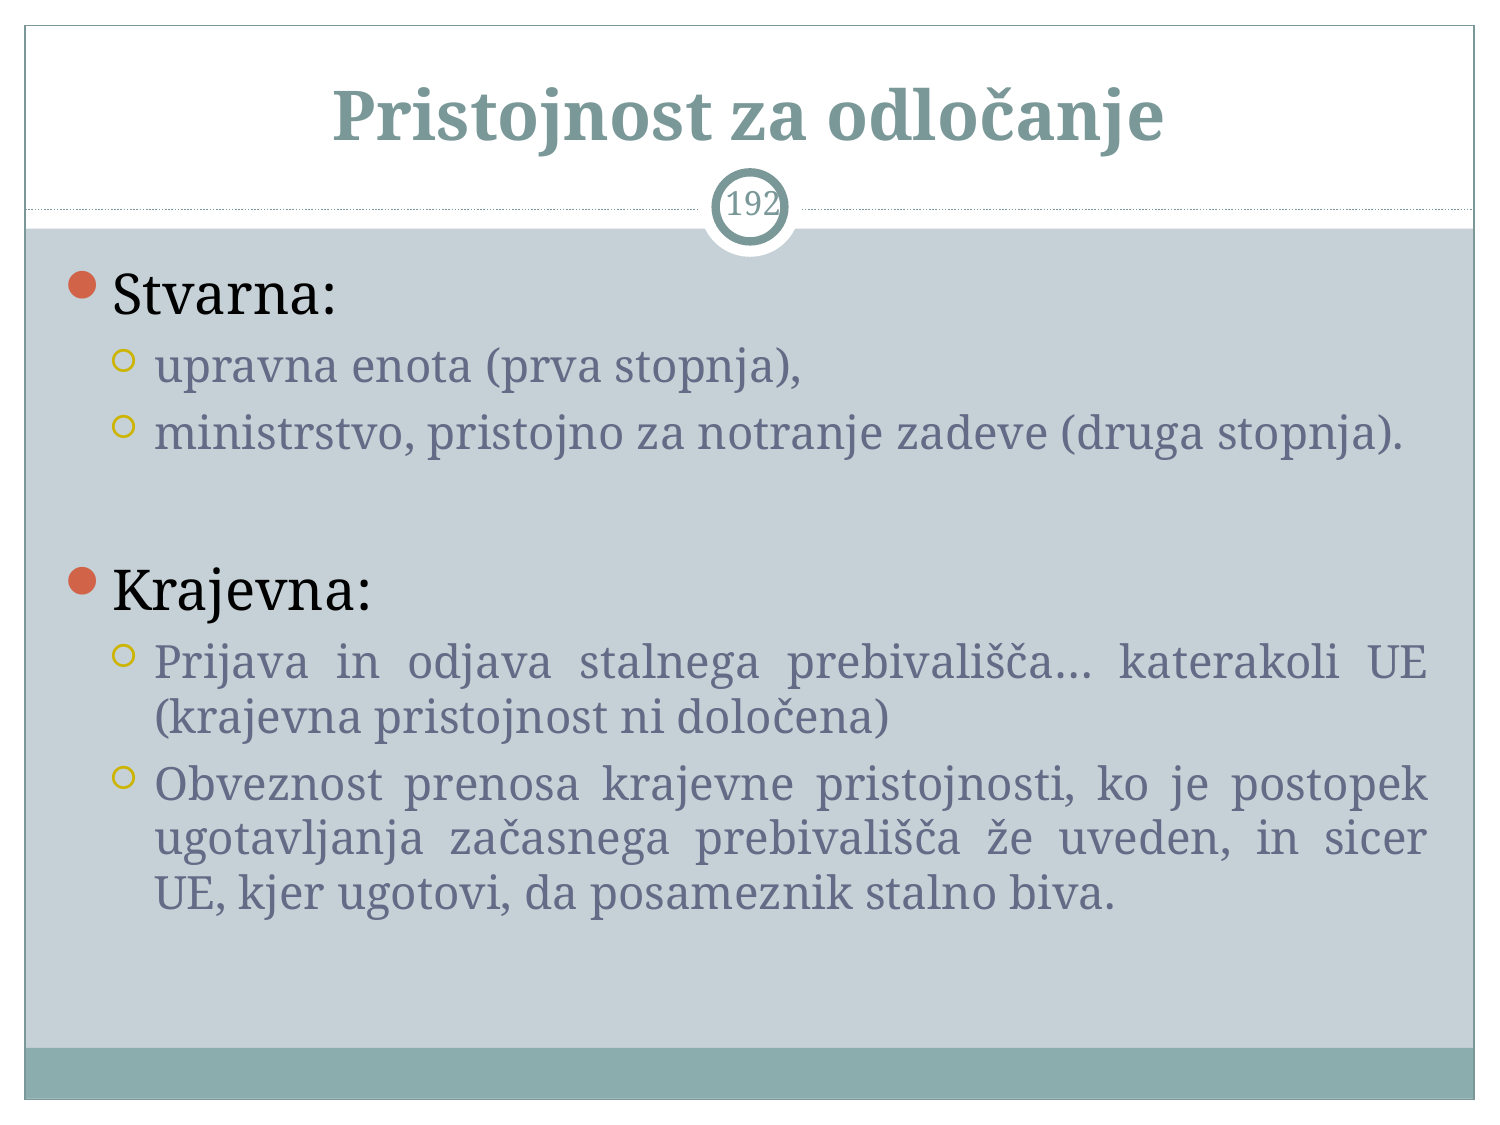

# Pristojnost za odločanje
Stvarna:
upravna enota (prva stopnja),
ministrstvo, pristojno za notranje zadeve (druga stopnja).
Krajevna:
Prijava in odjava stalnega prebivališča… katerakoli UE (krajevna pristojnost ni določena)
Obveznost prenosa krajevne pristojnosti, ko je postopek ugotavljanja začasnega prebivališča že uveden, in sicer UE, kjer ugotovi, da posameznik stalno biva.